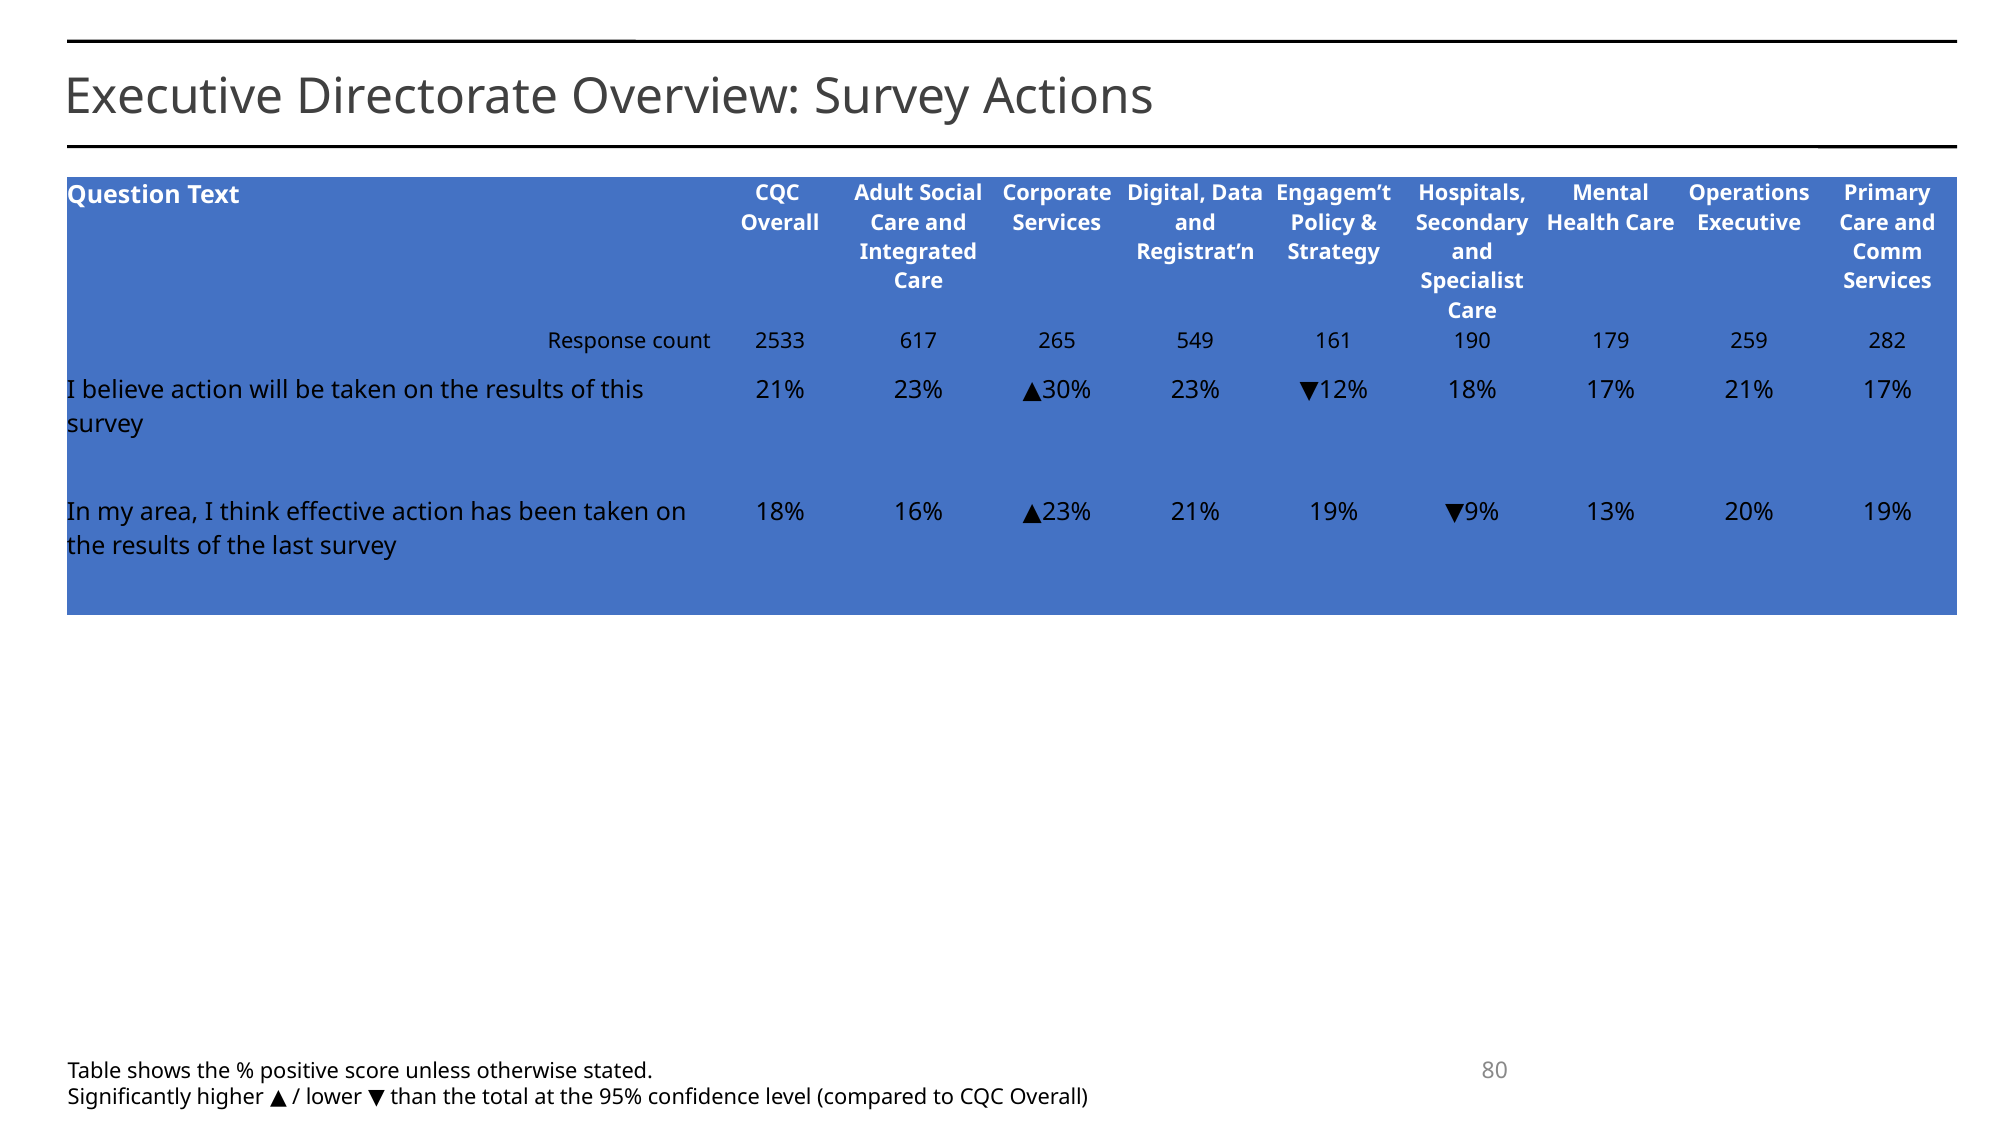

# Executive Directorate Overview: Survey Actions
| Question Text | CQC Overall | Adult Social Care and Integrated Care | Corporate Services | Digital, Data and Registrat’n | Engagem’t Policy & Strategy | Hospitals, Secondary and Specialist Care | Mental Health Care | Operations Executive | Primary Care and Comm Services |
| --- | --- | --- | --- | --- | --- | --- | --- | --- | --- |
| Response count | 2533 | 617 | 265 | 549 | 161 | 190 | 179 | 259 | 282 |
| I believe action will be taken on the results of this survey | 21% | 23% | ▲30% | 23% | ▼12% | 18% | 17% | 21% | 17% |
| In my area, I think effective action has been taken on the results of the last survey | 18% | 16% | ▲23% | 21% | 19% | ▼9% | 13% | 20% | 19% |
Table shows the % positive score unless otherwise stated.
Significantly higher ▲ / lower ▼ than the total at the 95% confidence level (compared to CQC Overall)